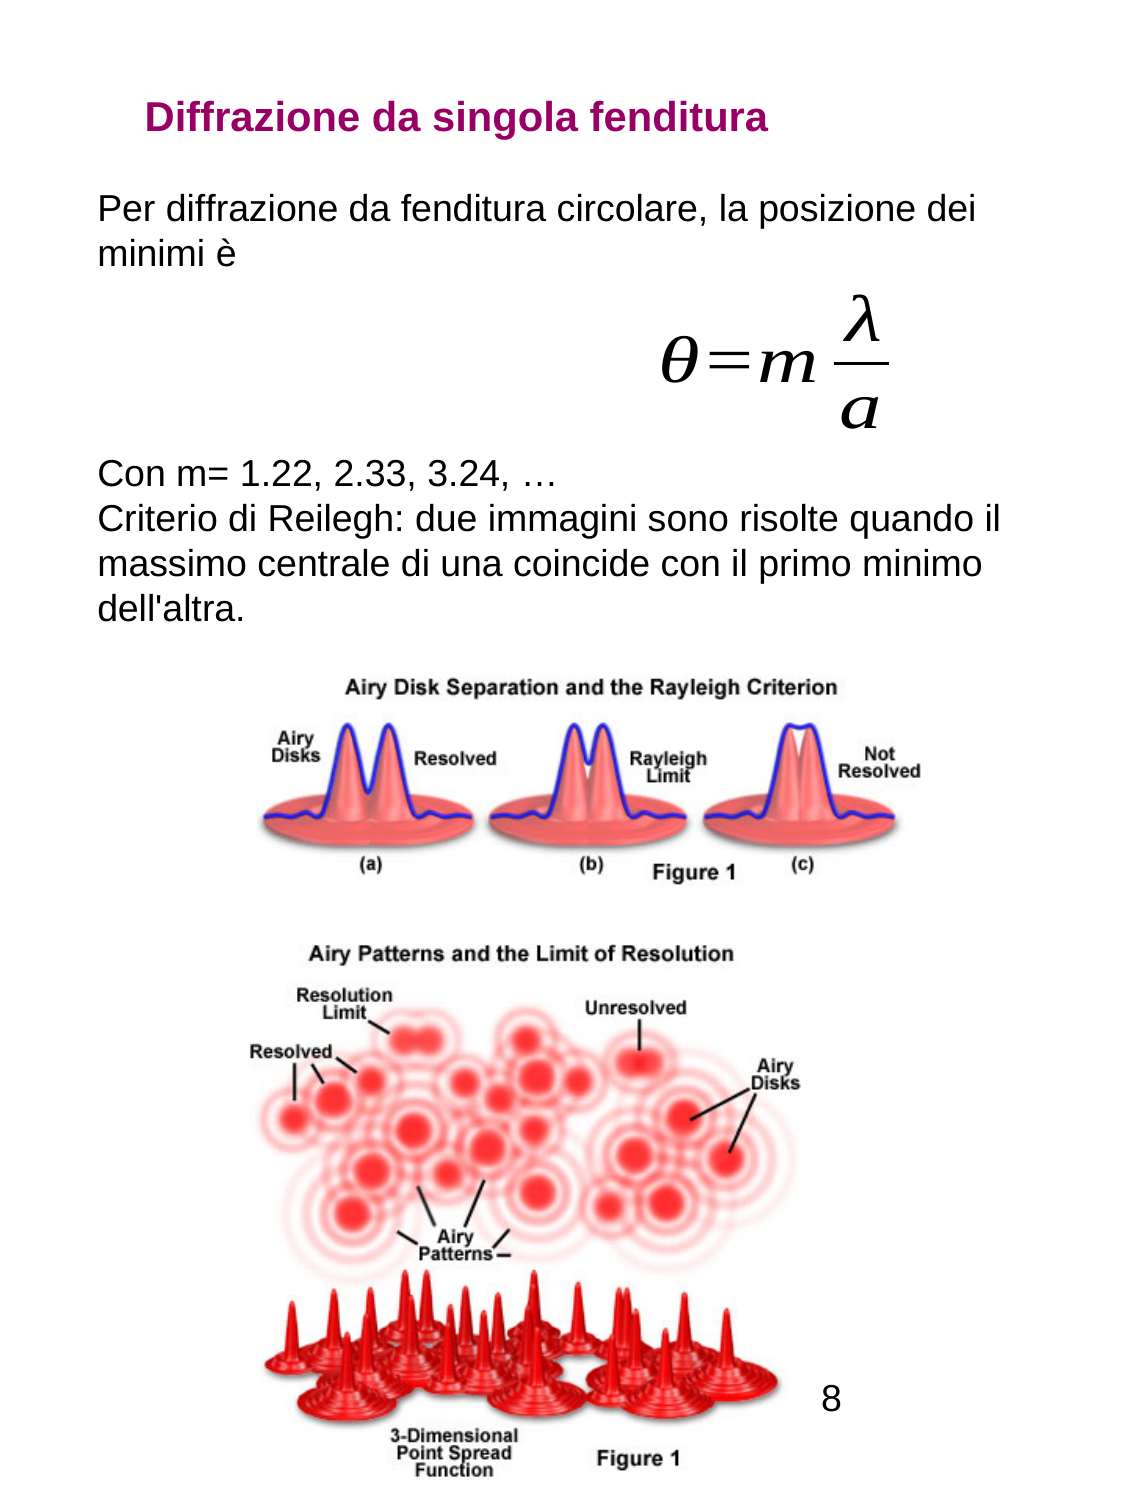

Diffrazione da singola fenditura
Per diffrazione da fenditura circolare, la posizione dei minimi è
Con m= 1.22, 2.33, 3.24, …
Criterio di Reilegh: due immagini sono risolte quando il massimo centrale di una coincide con il primo minimo dell'altra.
P19 Onde Ottica
8